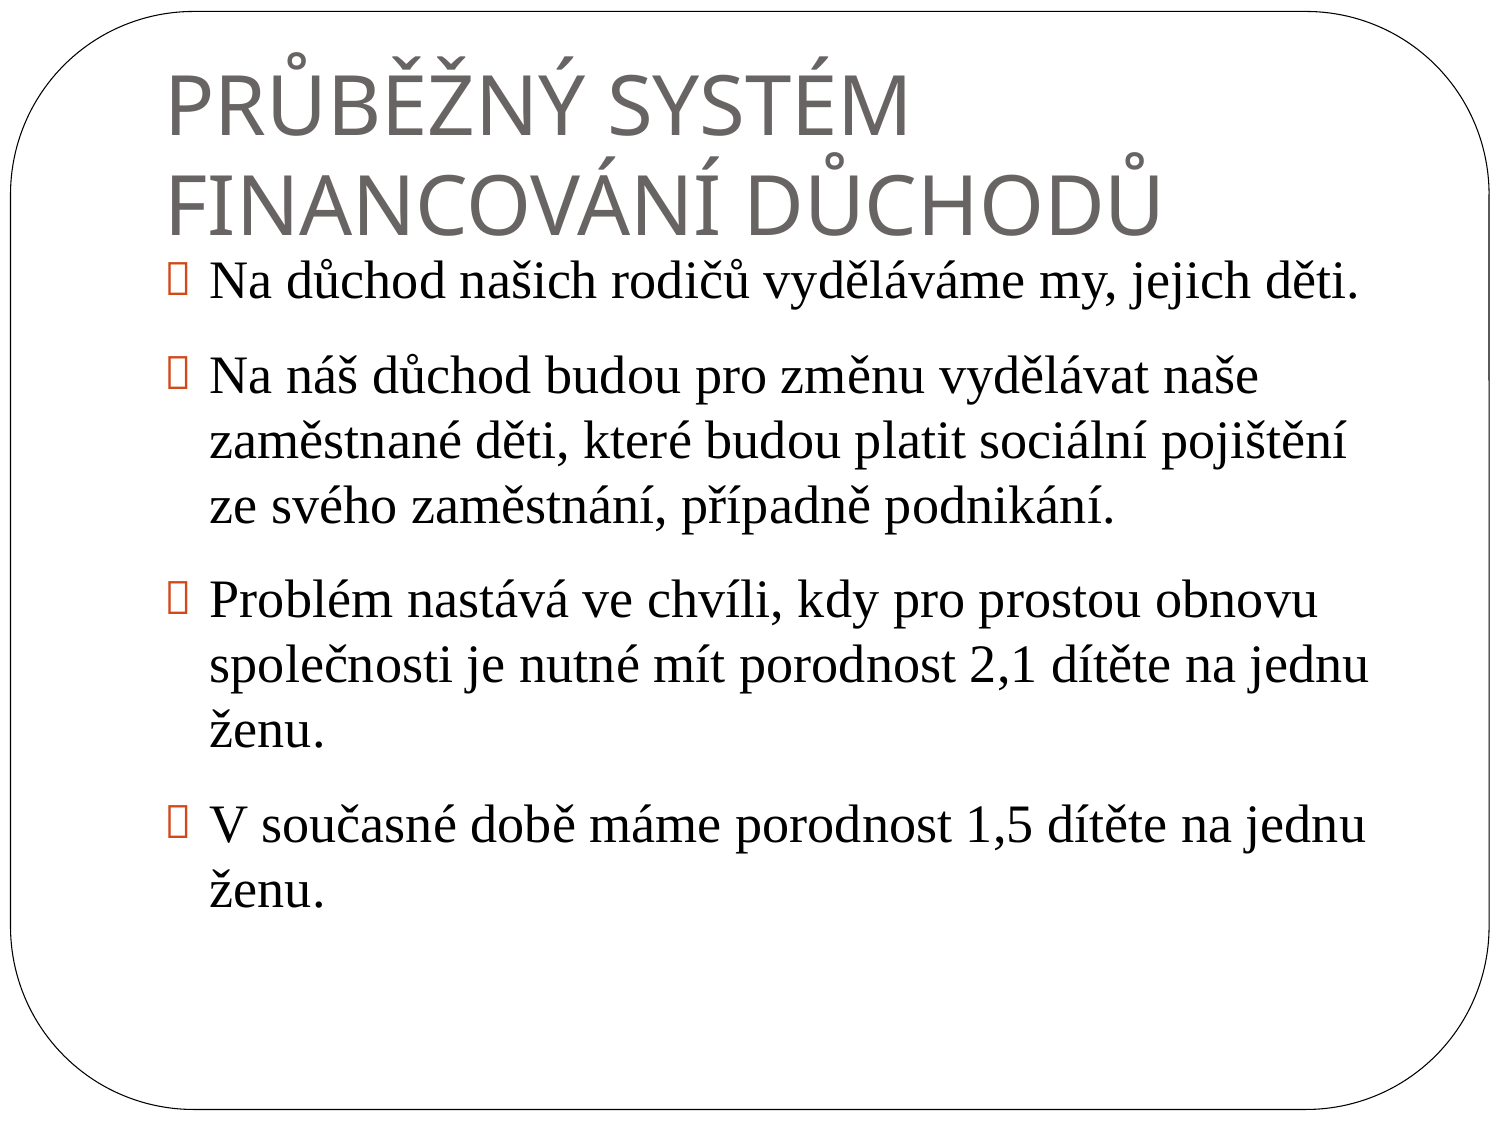

# PRŮBĚŽNÝ SYSTÉM FINANCOVÁNÍ DŮCHODŮ
Na důchod našich rodičů vyděláváme my, jejich děti.
Na náš důchod budou pro změnu vydělávat naše zaměstnané děti, které budou platit sociální pojištění ze svého zaměstnání, případně podnikání.
Problém nastává ve chvíli, kdy pro prostou obnovu společnosti je nutné mít porodnost 2,1 dítěte na jednu ženu.
V současné době máme porodnost 1,5 dítěte na jednu ženu.